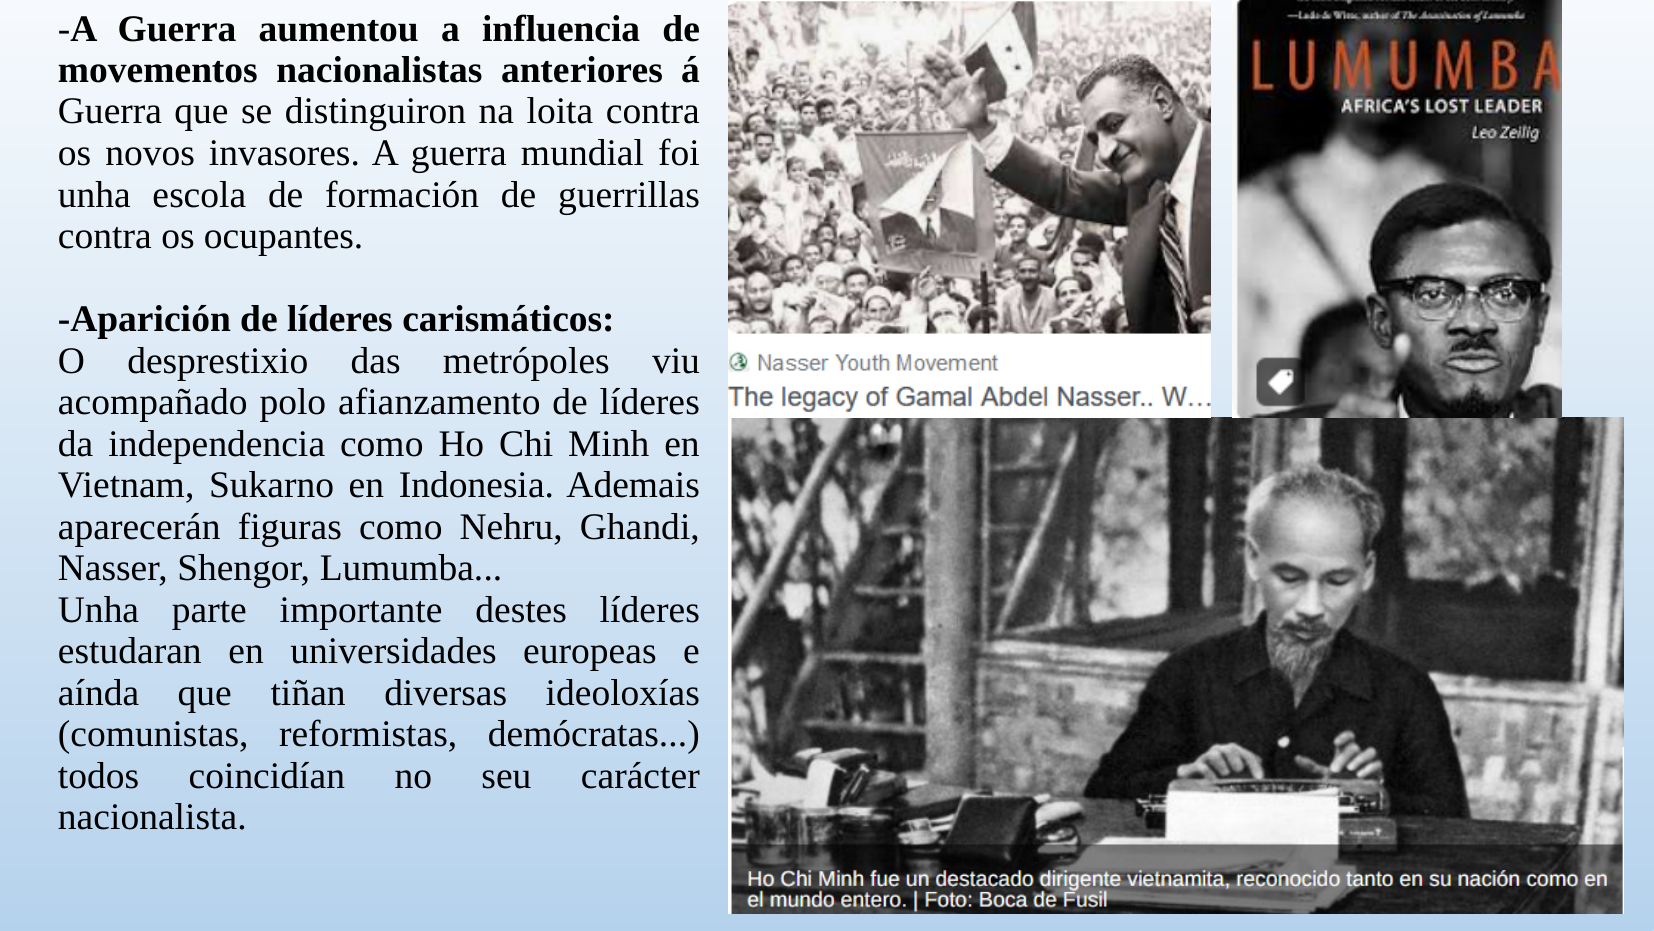

-A Guerra aumentou a influencia de movementos nacionalistas anteriores á Guerra que se distinguiron na loita contra os novos invasores. A guerra mundial foi unha escola de formación de guerrillas contra os ocupantes.
-Aparición de líderes carismáticos:
O desprestixio das metrópoles viu acompañado polo afianzamento de líderes da independencia como Ho Chi Minh en Vietnam, Sukarno en Indonesia. Ademais aparecerán figuras como Nehru, Ghandi, Nasser, Shengor, Lumumba...
Unha parte importante destes líderes estudaran en universidades europeas e aínda que tiñan diversas ideoloxías (comunistas, reformistas, demócratas...) todos coincidían no seu carácter nacionalista.